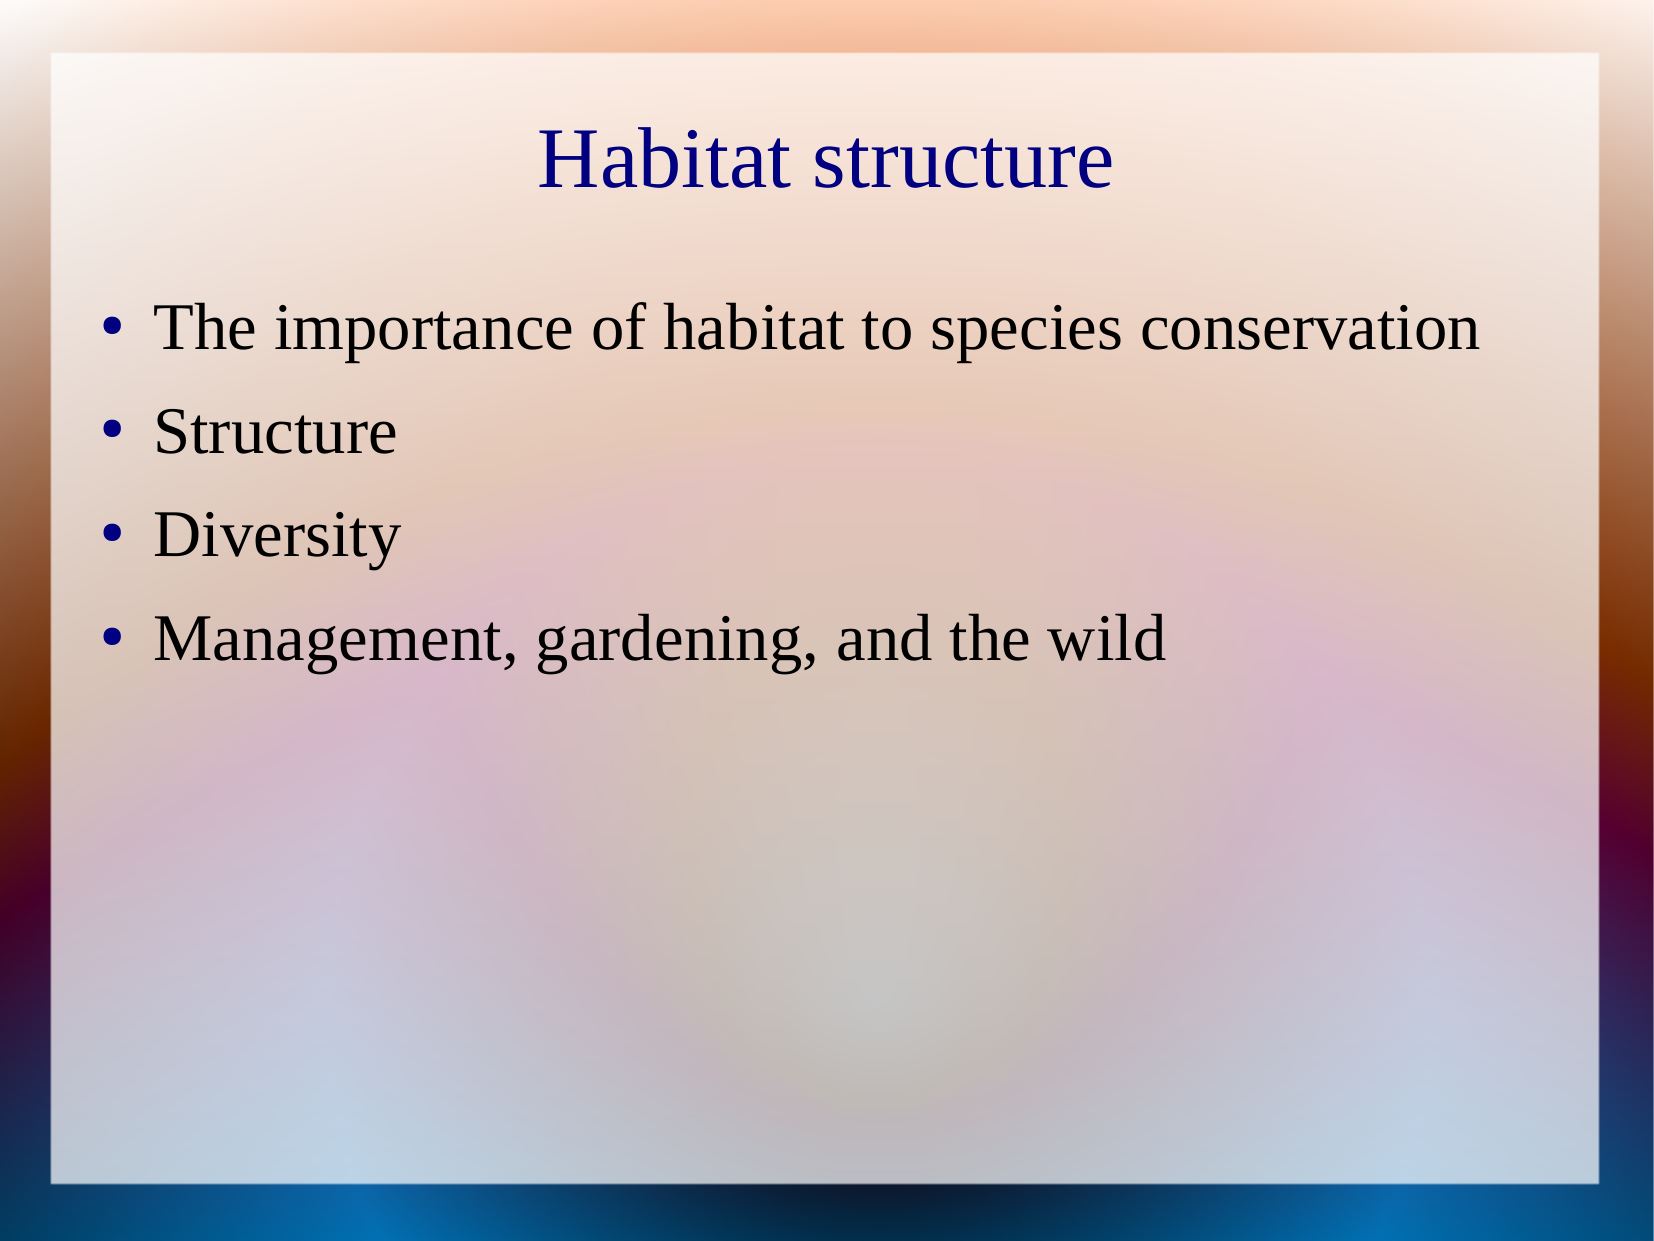

# Habitat structure
The importance of habitat to species conservation
Structure
Diversity
Management, gardening, and the wild